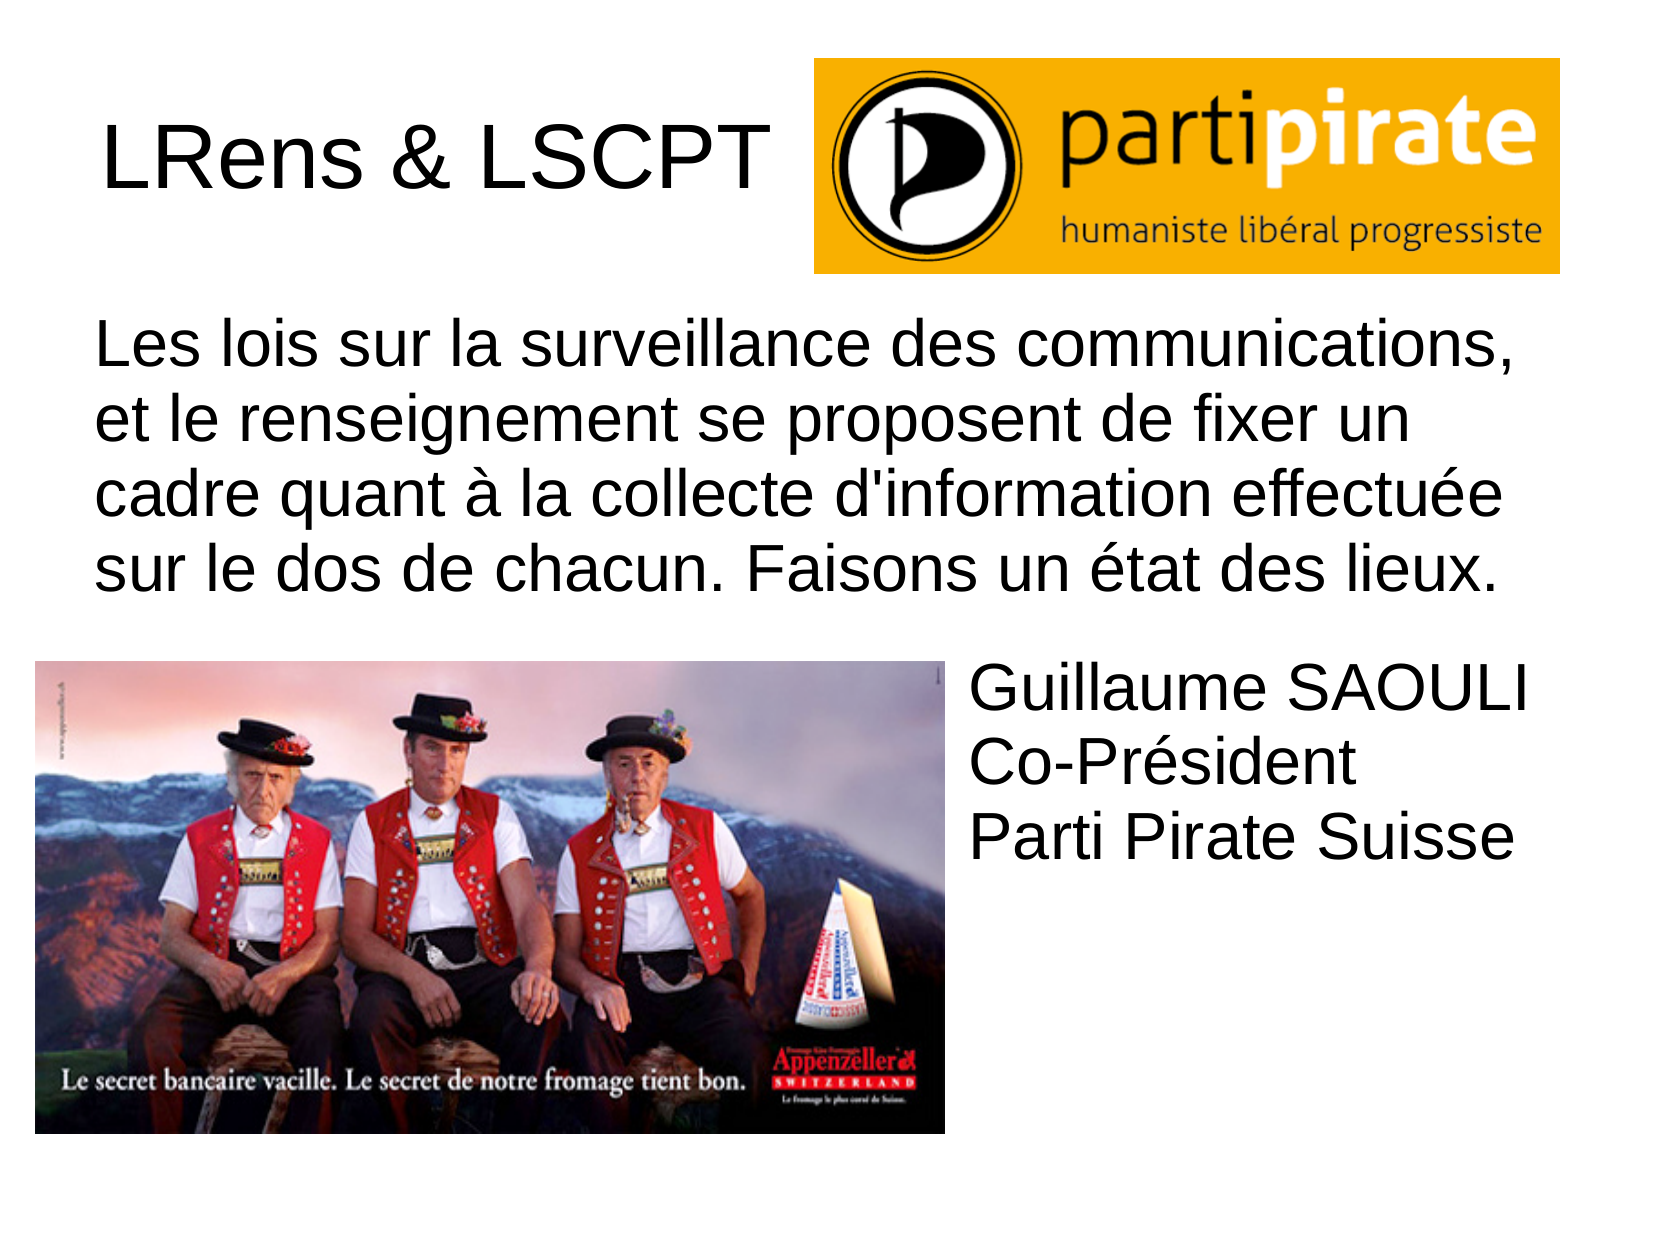

# LRens & LSCPT
Les lois sur la surveillance des communications, et le renseignement se proposent de fixer un cadre quant à la collecte d'information effectuée sur le dos de chacun. Faisons un état des lieux.
Guillaume SAOULI
Co-Président
Parti Pirate Suisse